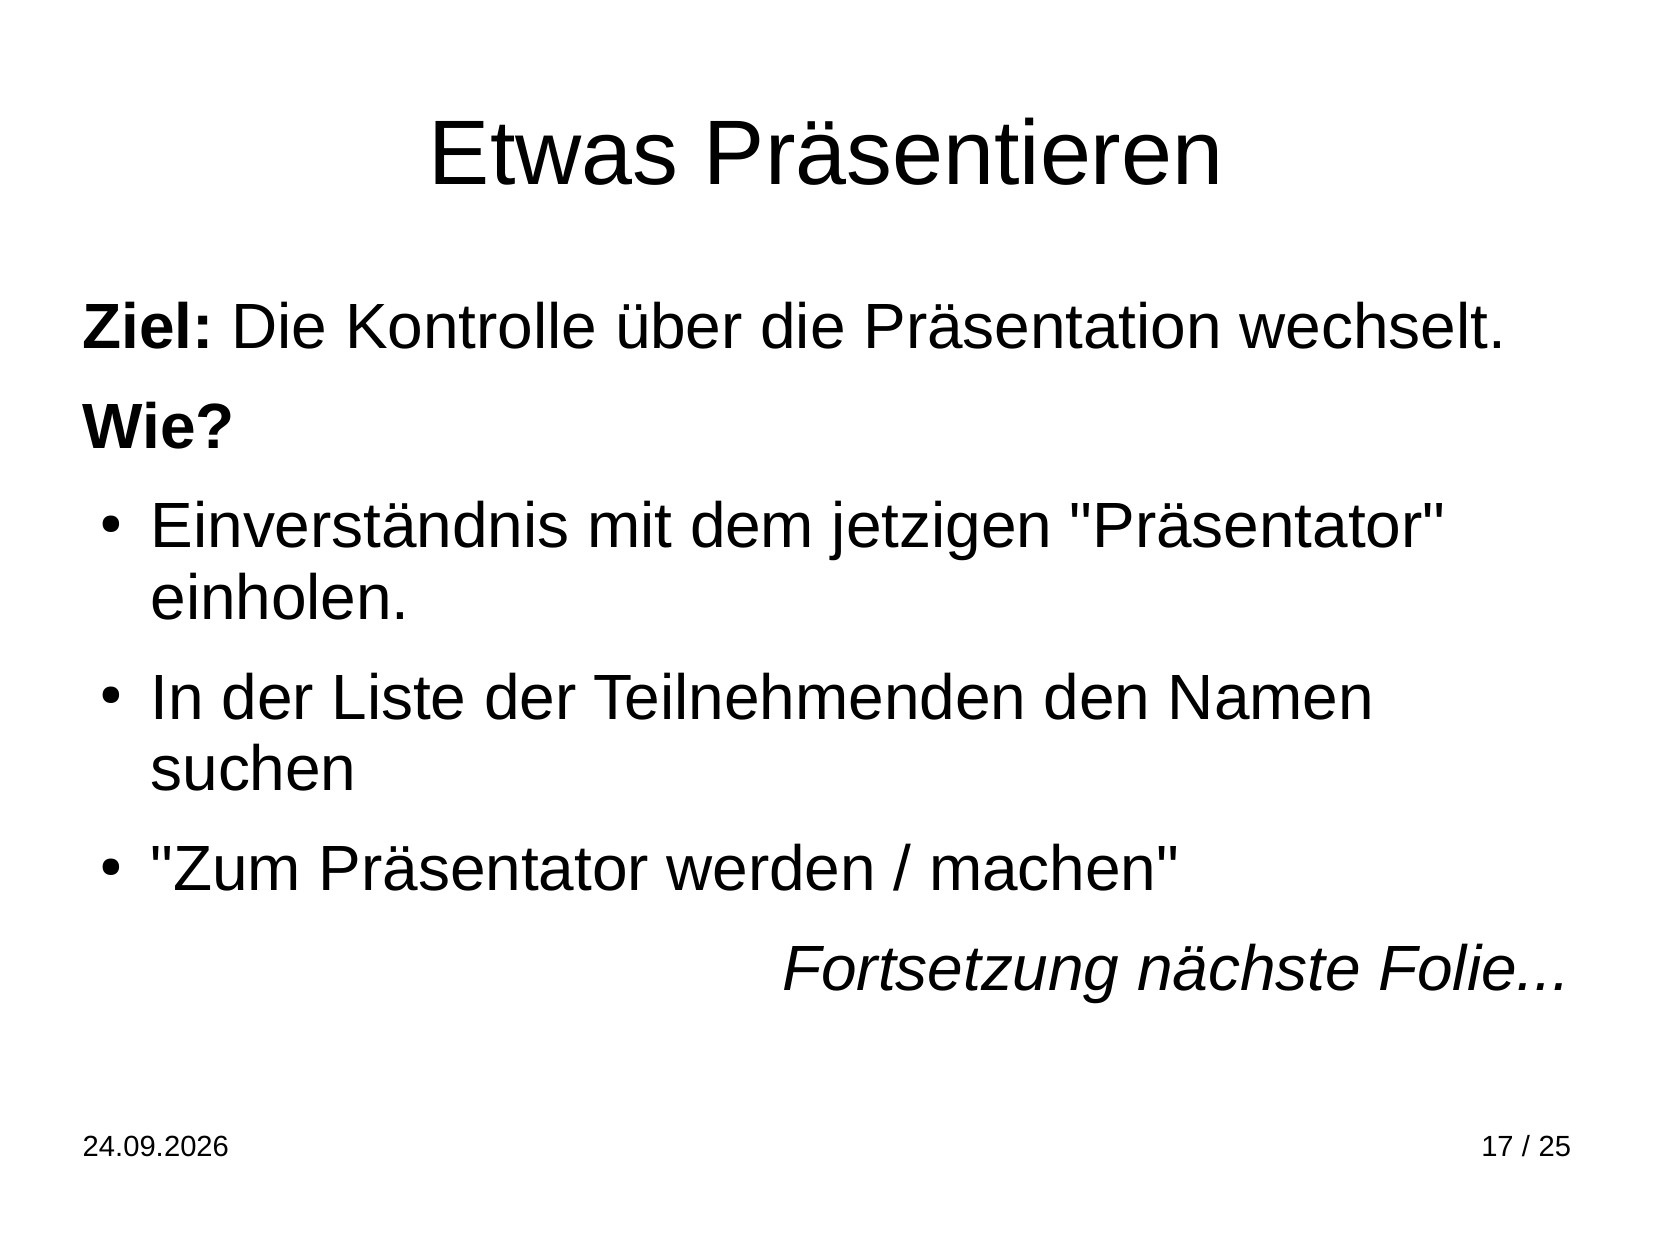

# Etwas Präsentieren
Ziel: Die Kontrolle über die Präsentation wechselt.
Wie?
Einverständnis mit dem jetzigen "Präsentator" einholen.
In der Liste der Teilnehmenden den Namen suchen
"Zum Präsentator werden / machen"
Fortsetzung nächste Folie...